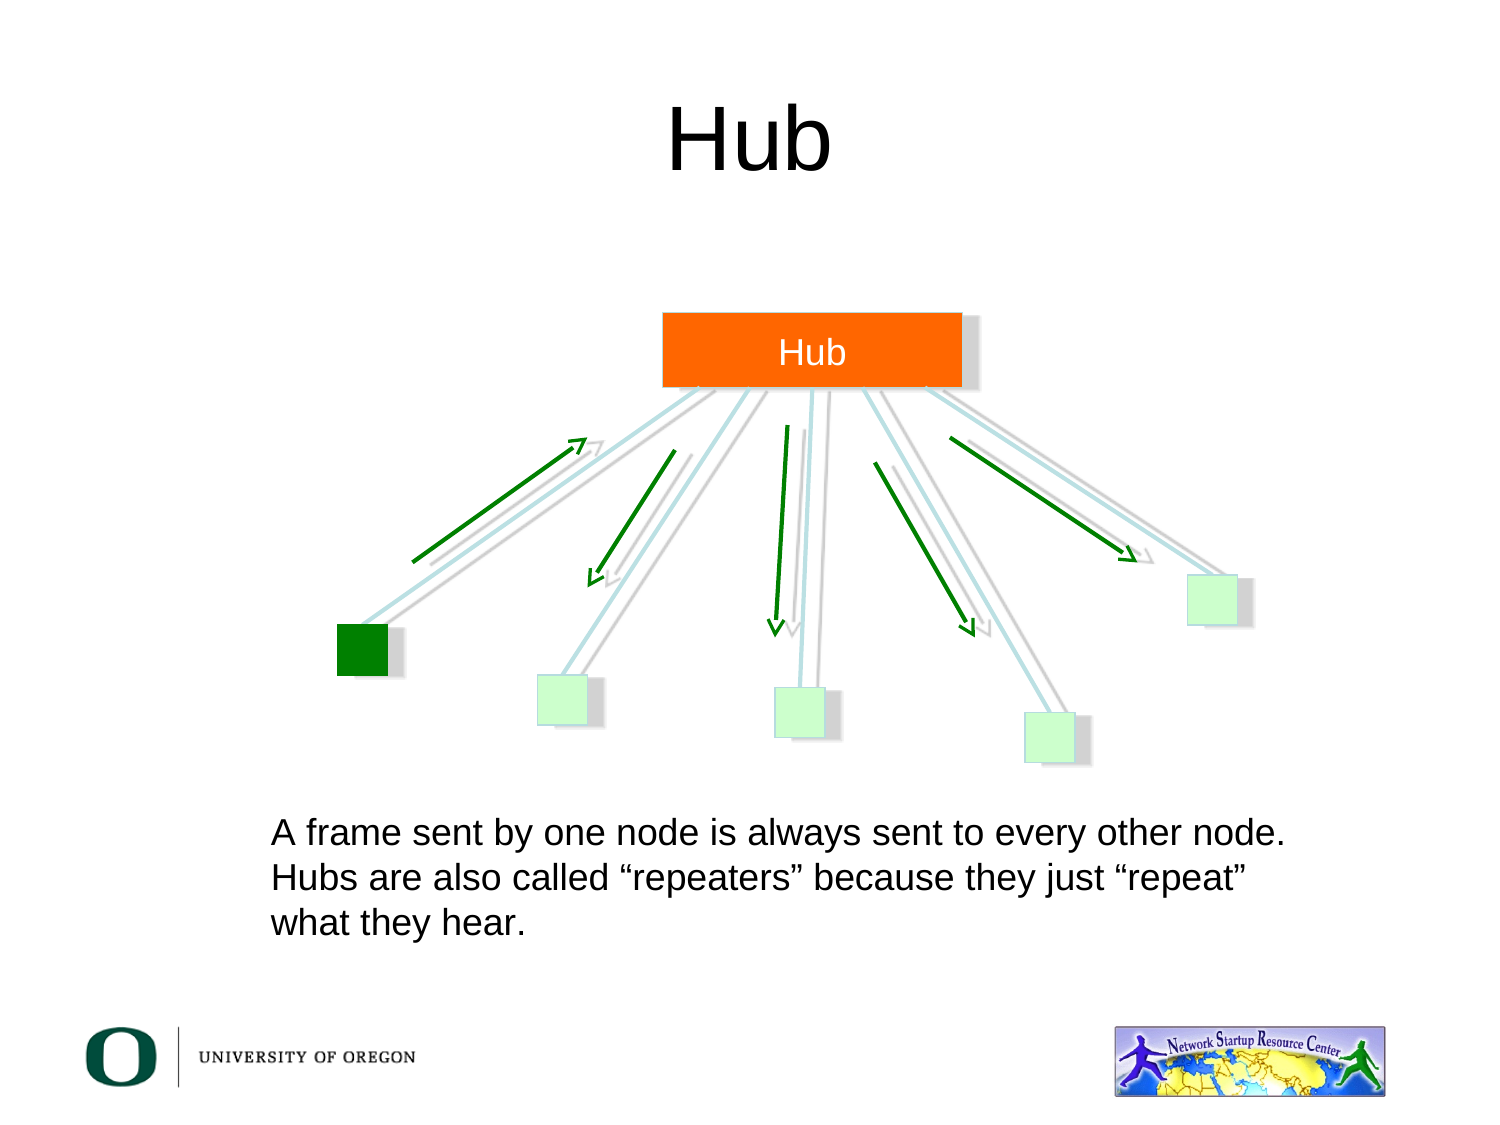

# Hub
Hub
A frame sent by one node is always sent to every other node.
Hubs are also called “repeaters” because they just “repeat”
what they hear.